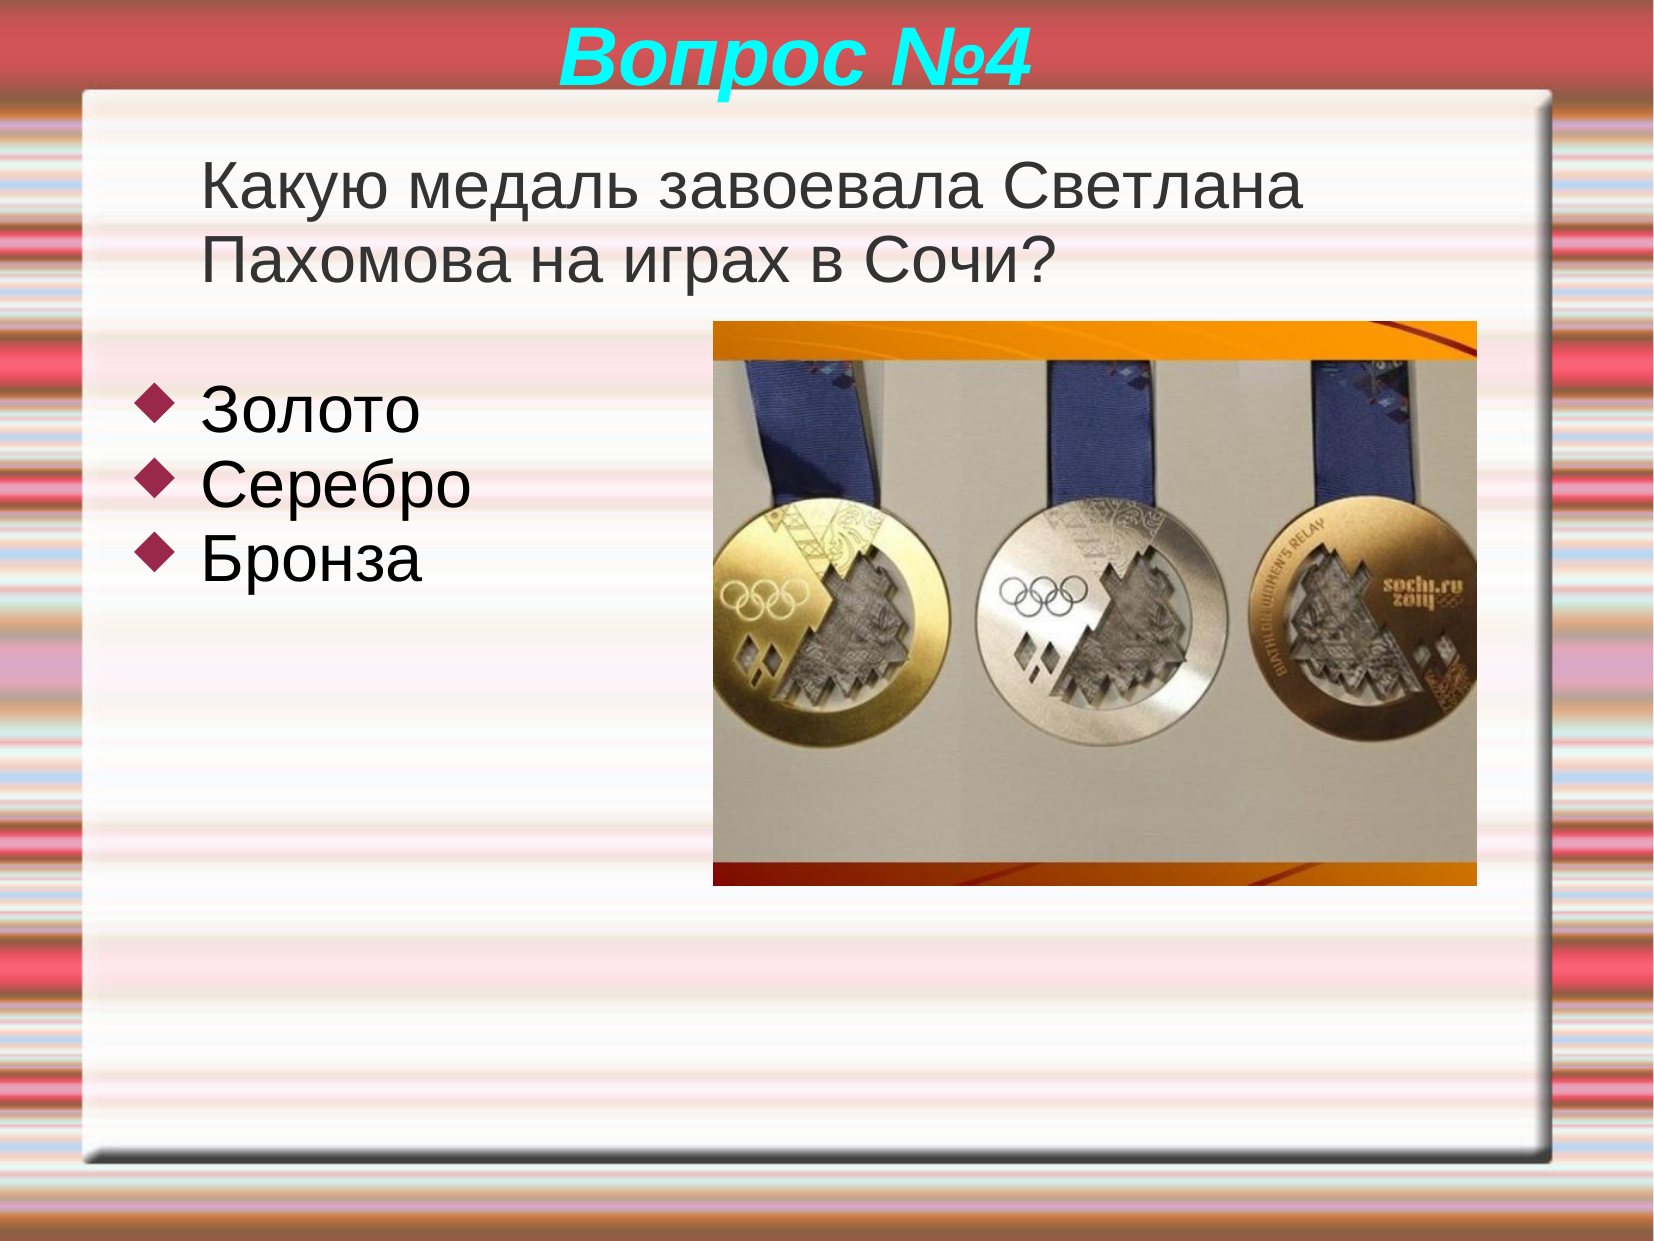

# Вопрос №4
Какую медаль завоевала Светлана Пахомова на играх в Сочи?
Золото
Серебро
Бронза